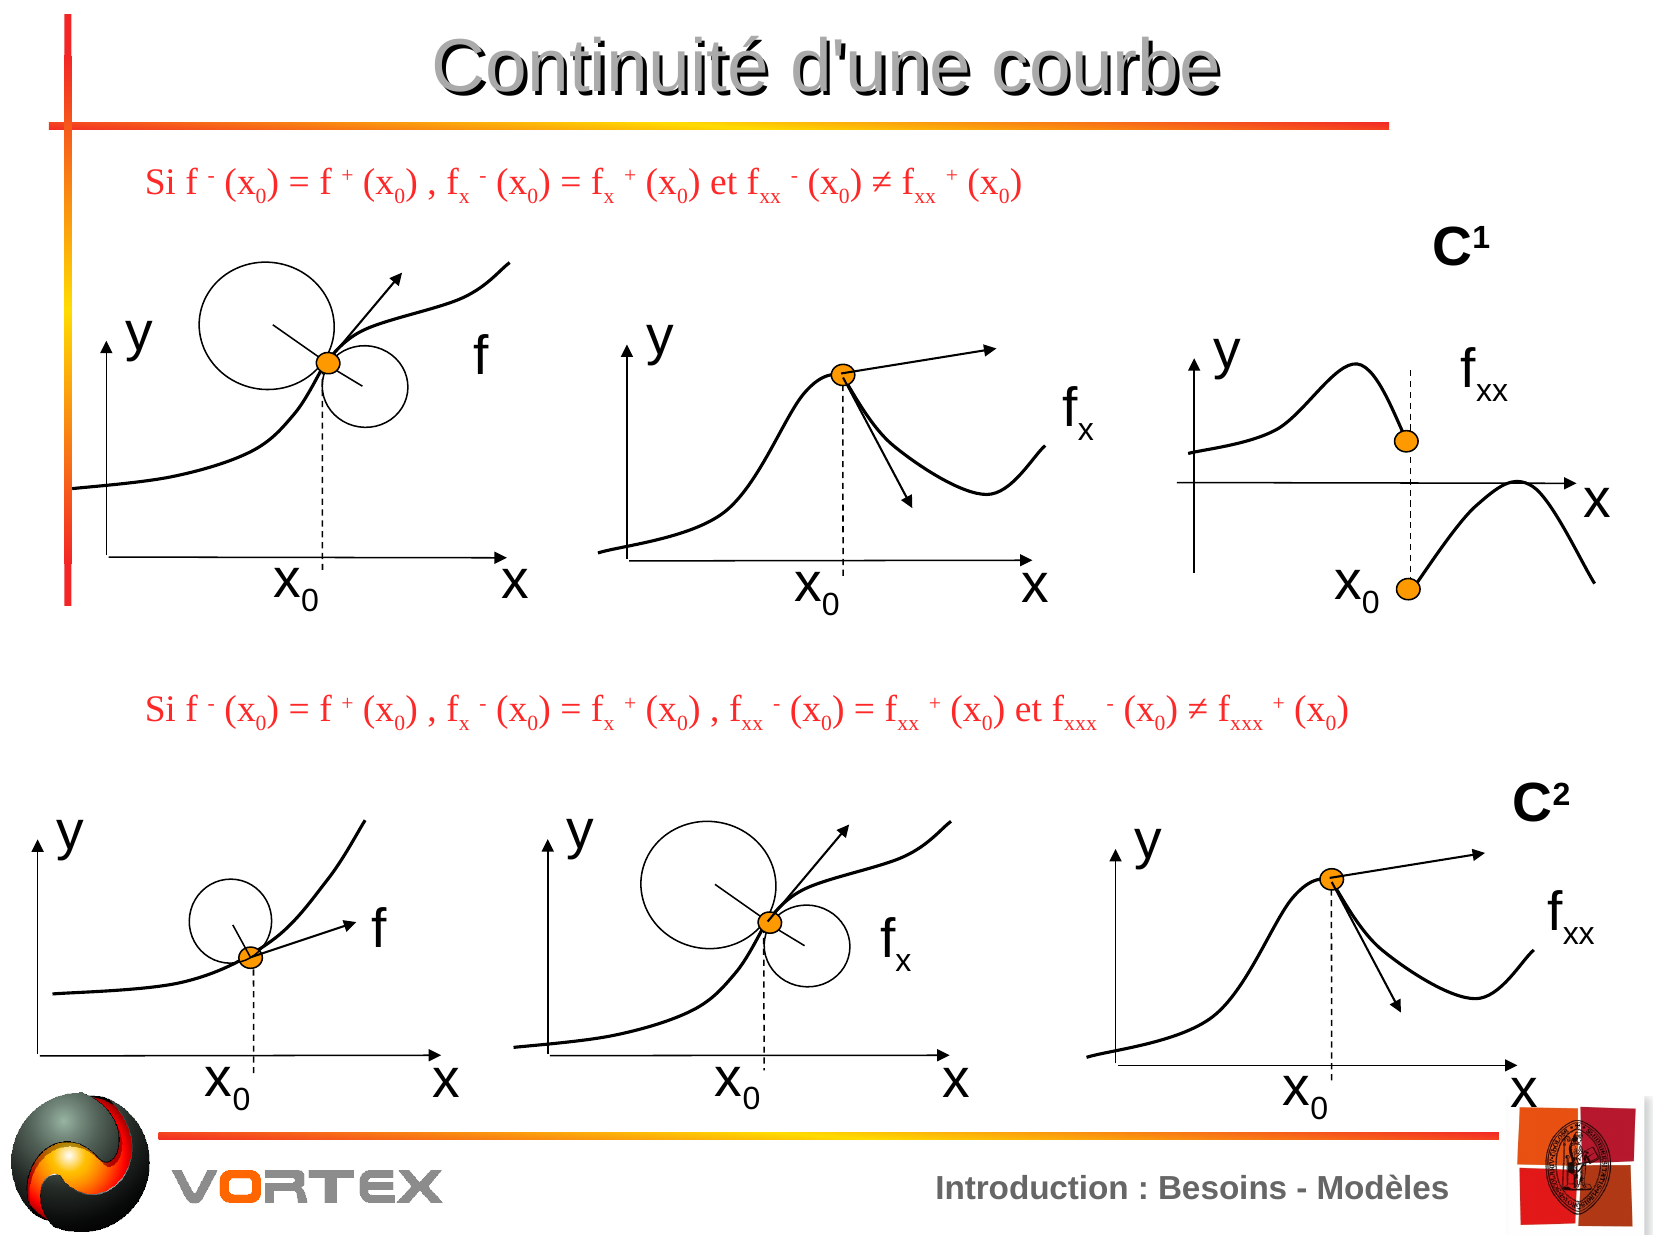

# Continuité d'une courbe
Si f - (x0) = f + (x0) , fx - (x0) = fx + (x0) et fxx - (x0) ≠ fxx + (x0)
Si f - (x0) = f + (x0) , fx - (x0) = fx + (x0) , fxx - (x0) = fxx + (x0) et fxxx - (x0) ≠ fxxx + (x0)
C1
y
y
y
f
fxx
fx
x
x0
x
x0
x0
x
C2
y
y
y
fxx
f
fx
x0
x0
x
x
x0
x